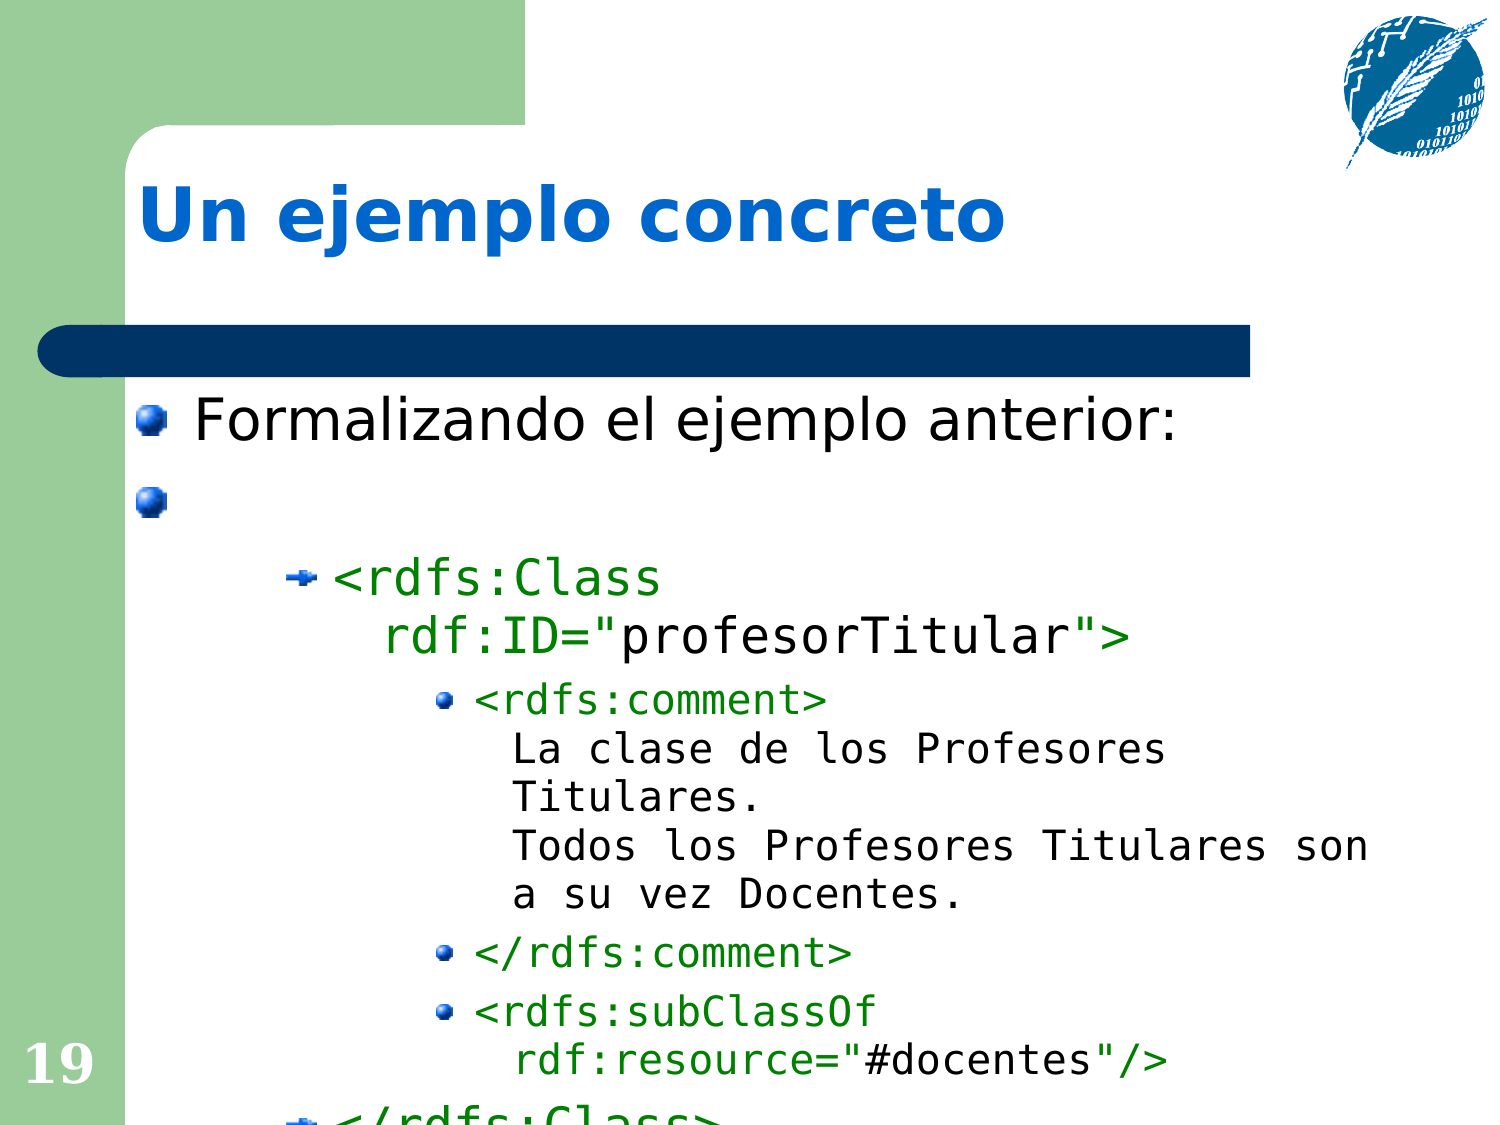

# Un ejemplo concreto
Formalizando el ejemplo anterior:
<rdfs:Class rdf:ID="profesorTitular">
<rdfs:comment>
La clase de los Profesores Titulares.
Todos los Profesores Titulares son a su vez Docentes.
</rdfs:comment>
<rdfs:subClassOf rdf:resource="#docentes"/>
</rdfs:Class>
...
19